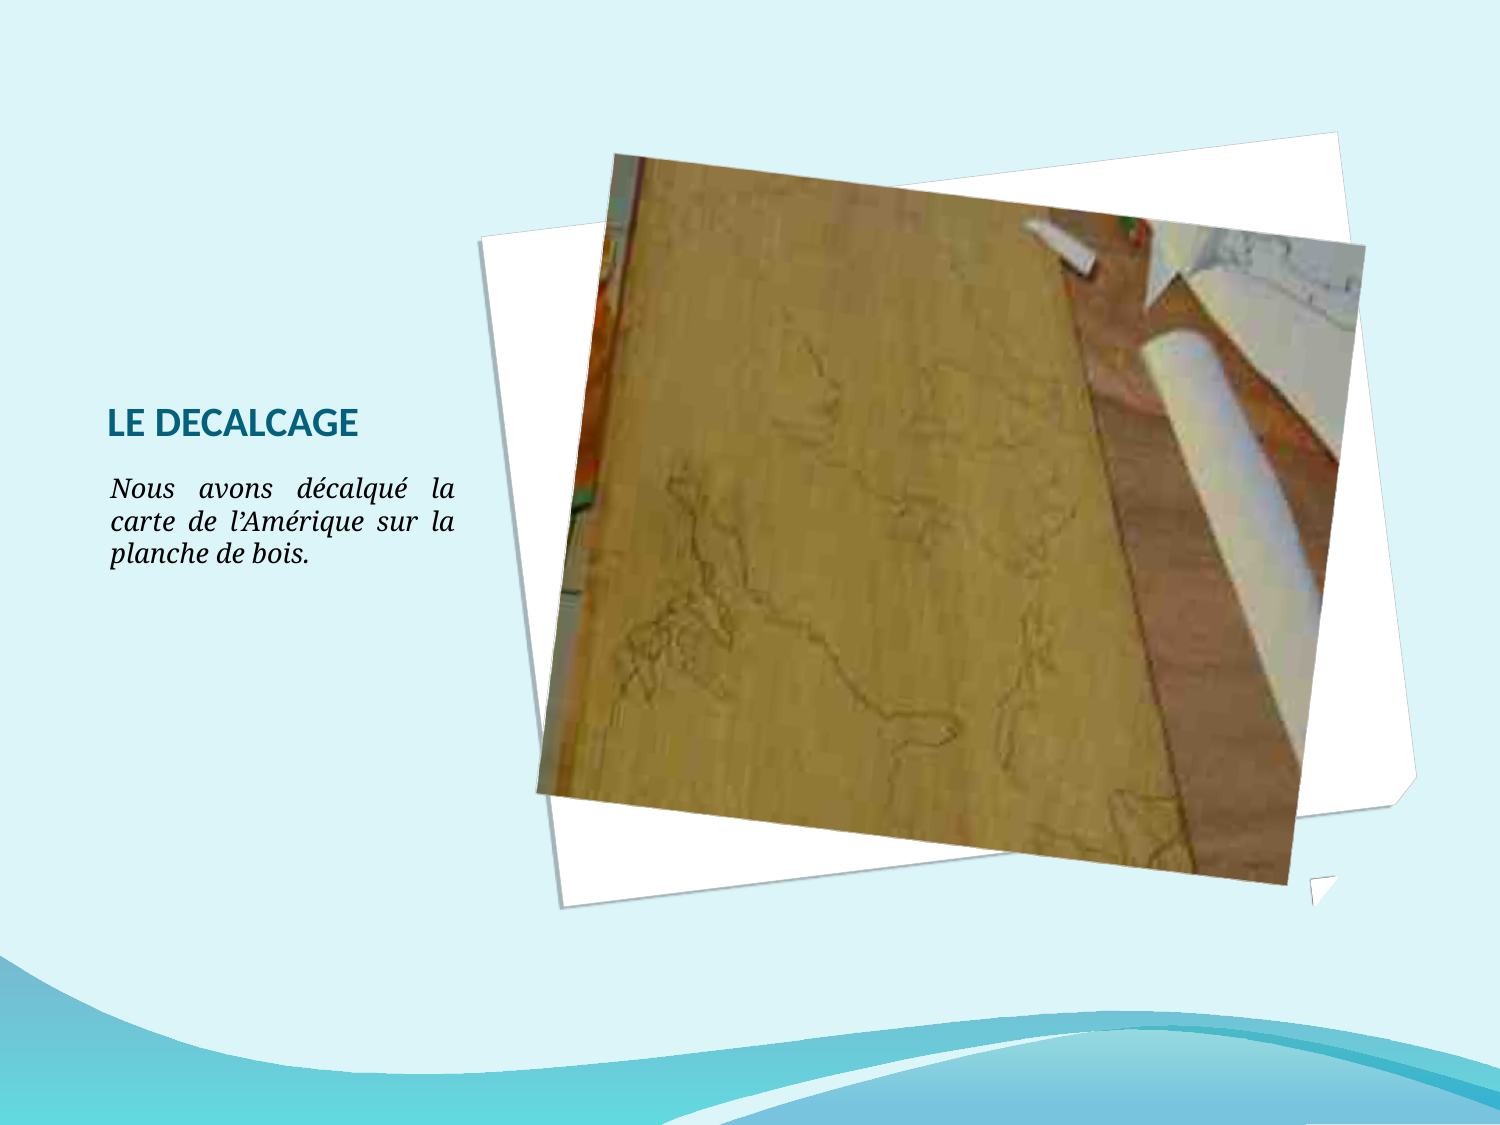

# LE DECALCAGE
Nous avons décalqué la carte de l’Amérique sur la planche de bois.